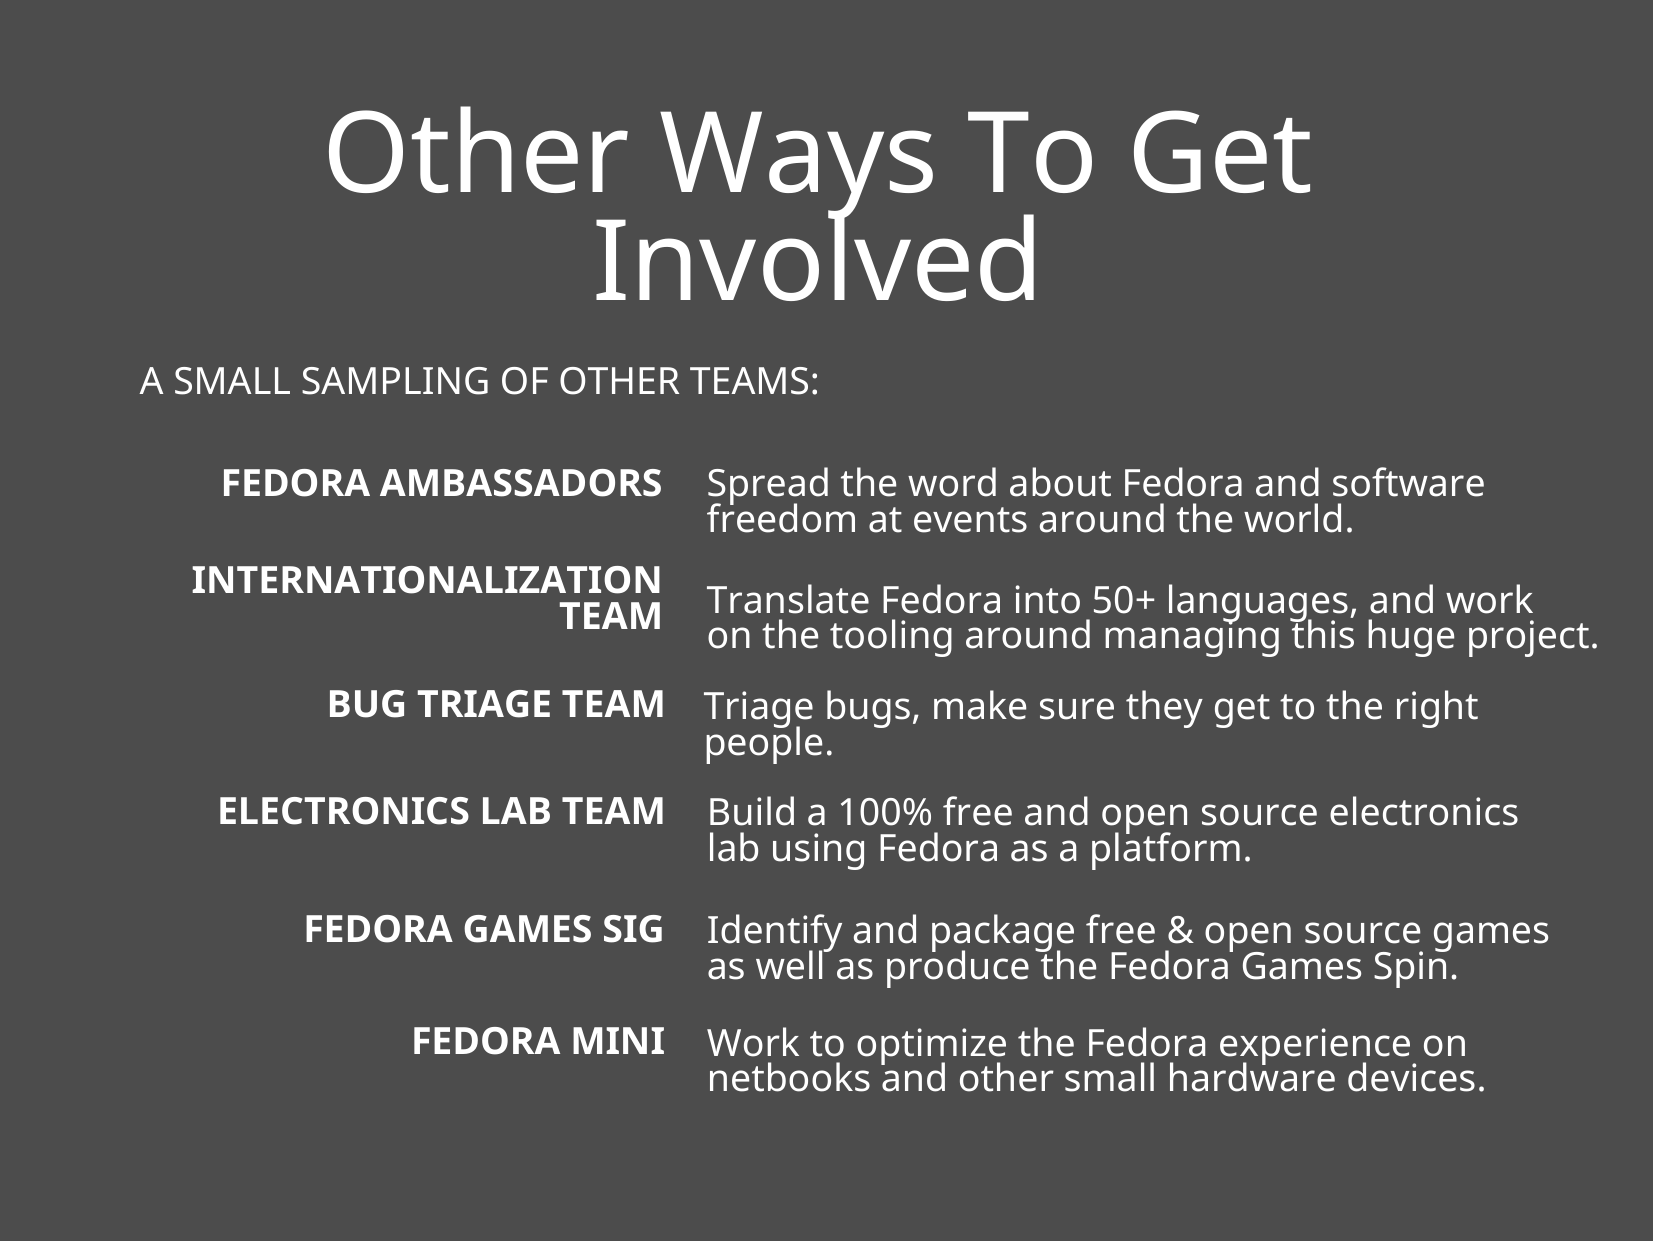

Other Ways To Get Involved
A SMALL SAMPLING OF OTHER TEAMS:
FEDORA AMBASSADORS
Spread the word about Fedora and software
freedom at events around the world.
Translate Fedora into 50+ languages, and work
on the tooling around managing this huge project.
# INTERNATIONALIZATION TEAM
BUG TRIAGE TEAM
Triage bugs, make sure they get to the right
people.
ELECTRONICS LAB TEAM
Build a 100% free and open source electronics
lab using Fedora as a platform.
FEDORA GAMES SIG
Identify and package free & open source games as well as produce the Fedora Games Spin.
FEDORA MINI
Work to optimize the Fedora experience on
netbooks and other small hardware devices.